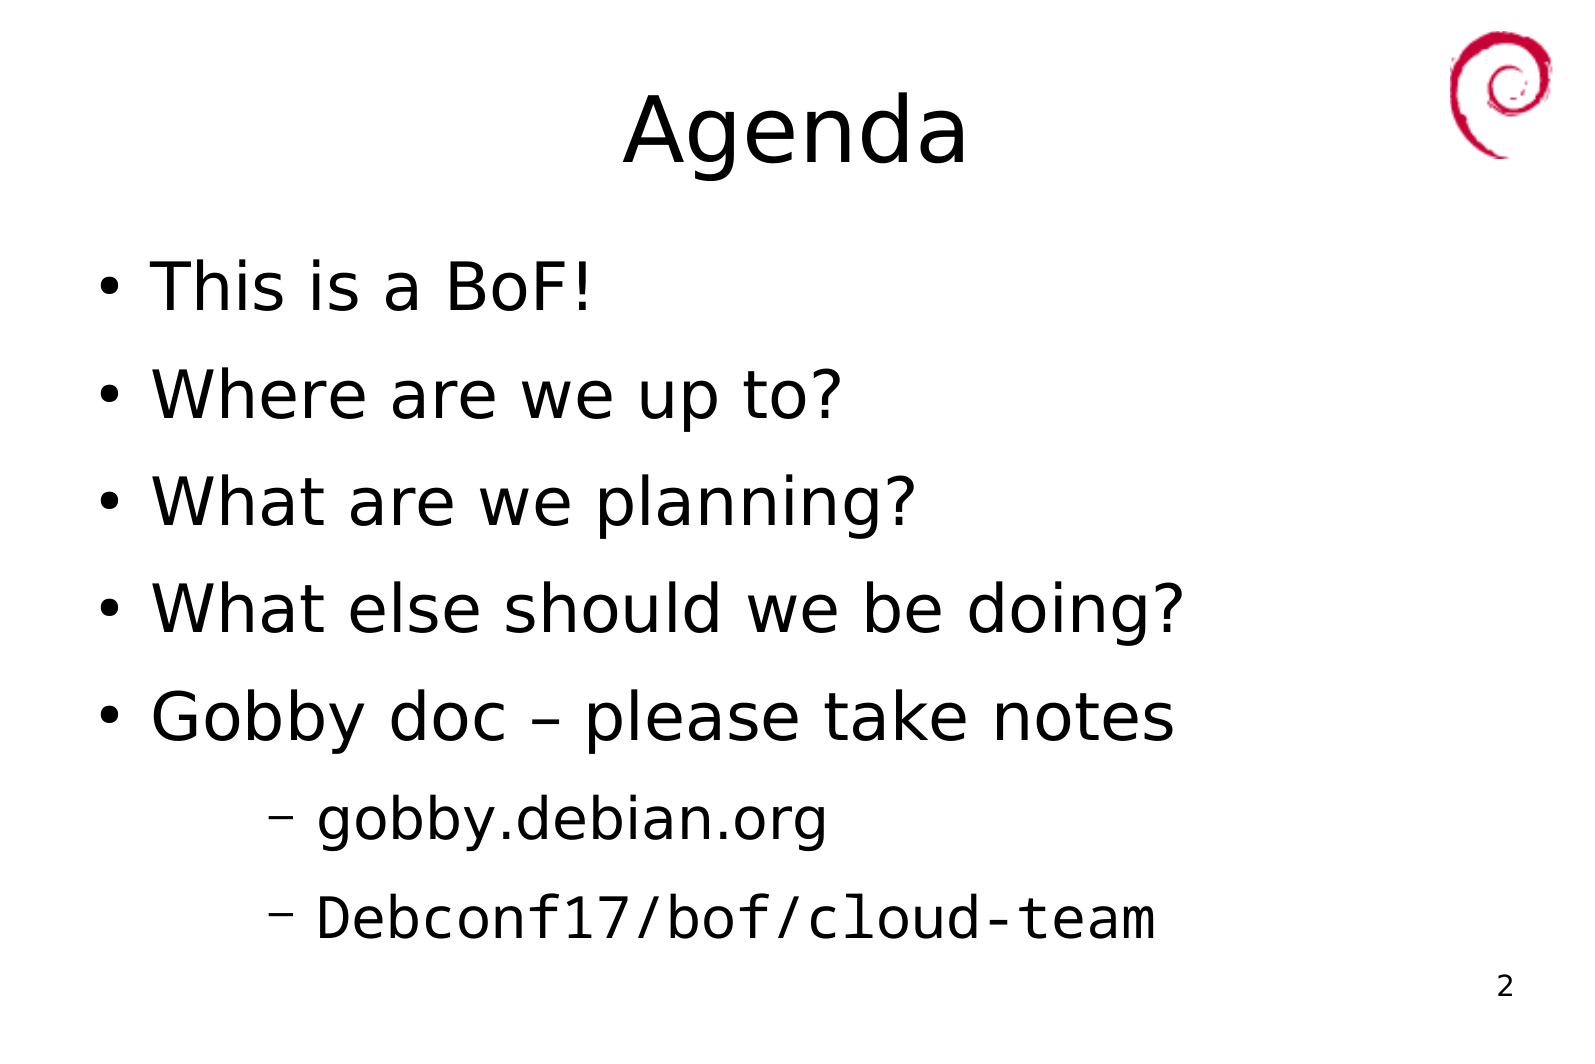

# Agenda
This is a BoF!
Where are we up to?
What are we planning?
What else should we be doing?
Gobby doc – please take notes
gobby.debian.org
Debconf17/bof/cloud-team
2